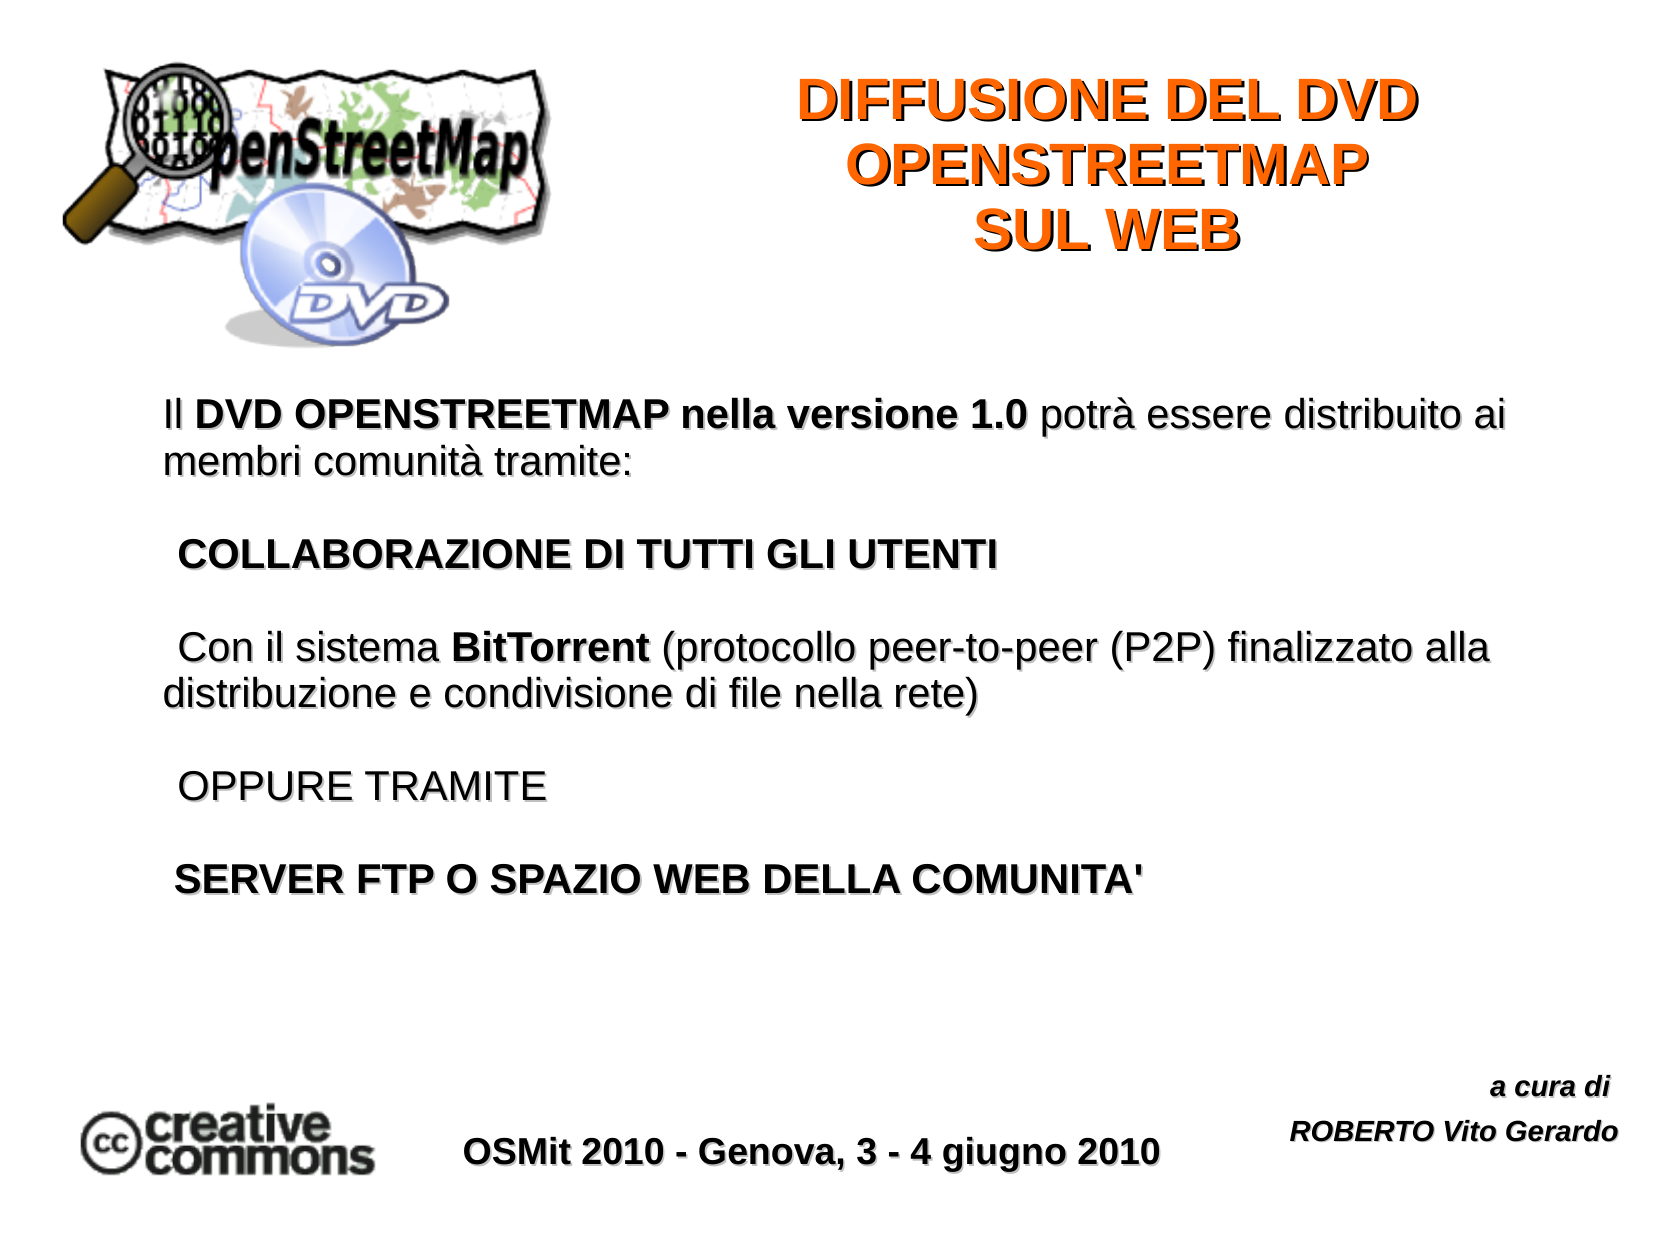

DIFFUSIONE DEL DVD OPENSTREETMAP
SUL WEB
Il DVD OPENSTREETMAP nella versione 1.0 potrà essere distribuito ai membri comunità tramite:
COLLABORAZIONE DI TUTTI GLI UTENTI
Con il sistema BitTorrent (protocollo peer-to-peer (P2P) finalizzato alla distribuzione e condivisione di file nella rete)
OPPURE TRAMITE
 SERVER FTP O SPAZIO WEB DELLA COMUNITA'
a cura di
 ROBERTO Vito Gerardo
OSMit 2010 - Genova, 3 - 4 giugno 2010